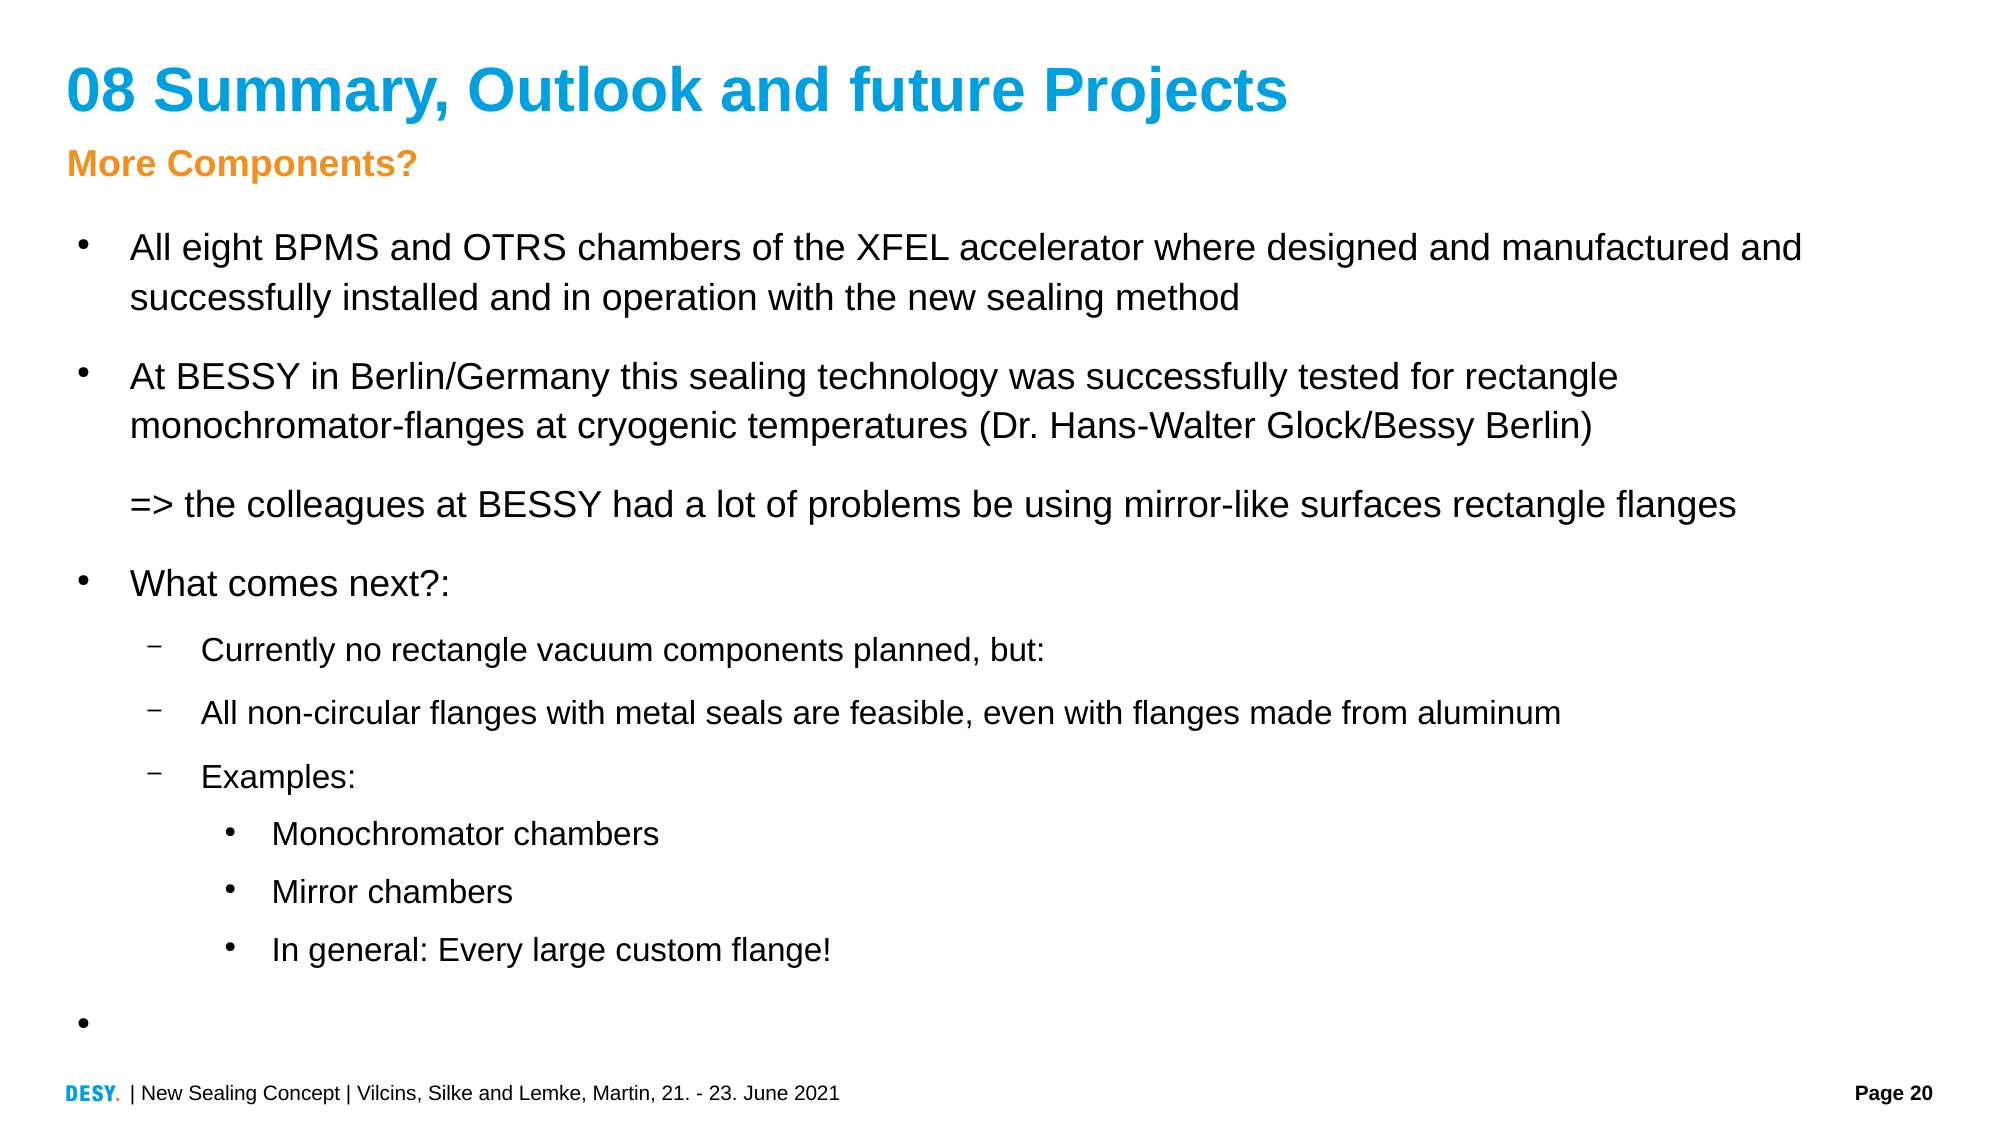

# 08 Summary, Outlook and future Projects
More Components?
All eight BPMS and OTRS chambers of the XFEL accelerator where designed and manufactured and successfully installed and in operation with the new sealing method
At BESSY in Berlin/Germany this sealing technology was successfully tested for rectangle
monochromator-flanges at cryogenic temperatures (Dr. Hans-Walter Glock/Bessy Berlin)
=> the colleagues at BESSY had a lot of problems be using mirror-like surfaces rectangle flanges
What comes next?:
Currently no rectangle vacuum components planned, but:
All non-circular flanges with metal seals are feasible, even with flanges made from aluminum
Examples:
Monochromator chambers
Mirror chambers
In general: Every large custom flange!
| New Sealing Concept | Vilcins, Silke and Lemke, Martin, 21. - 23. June 2021